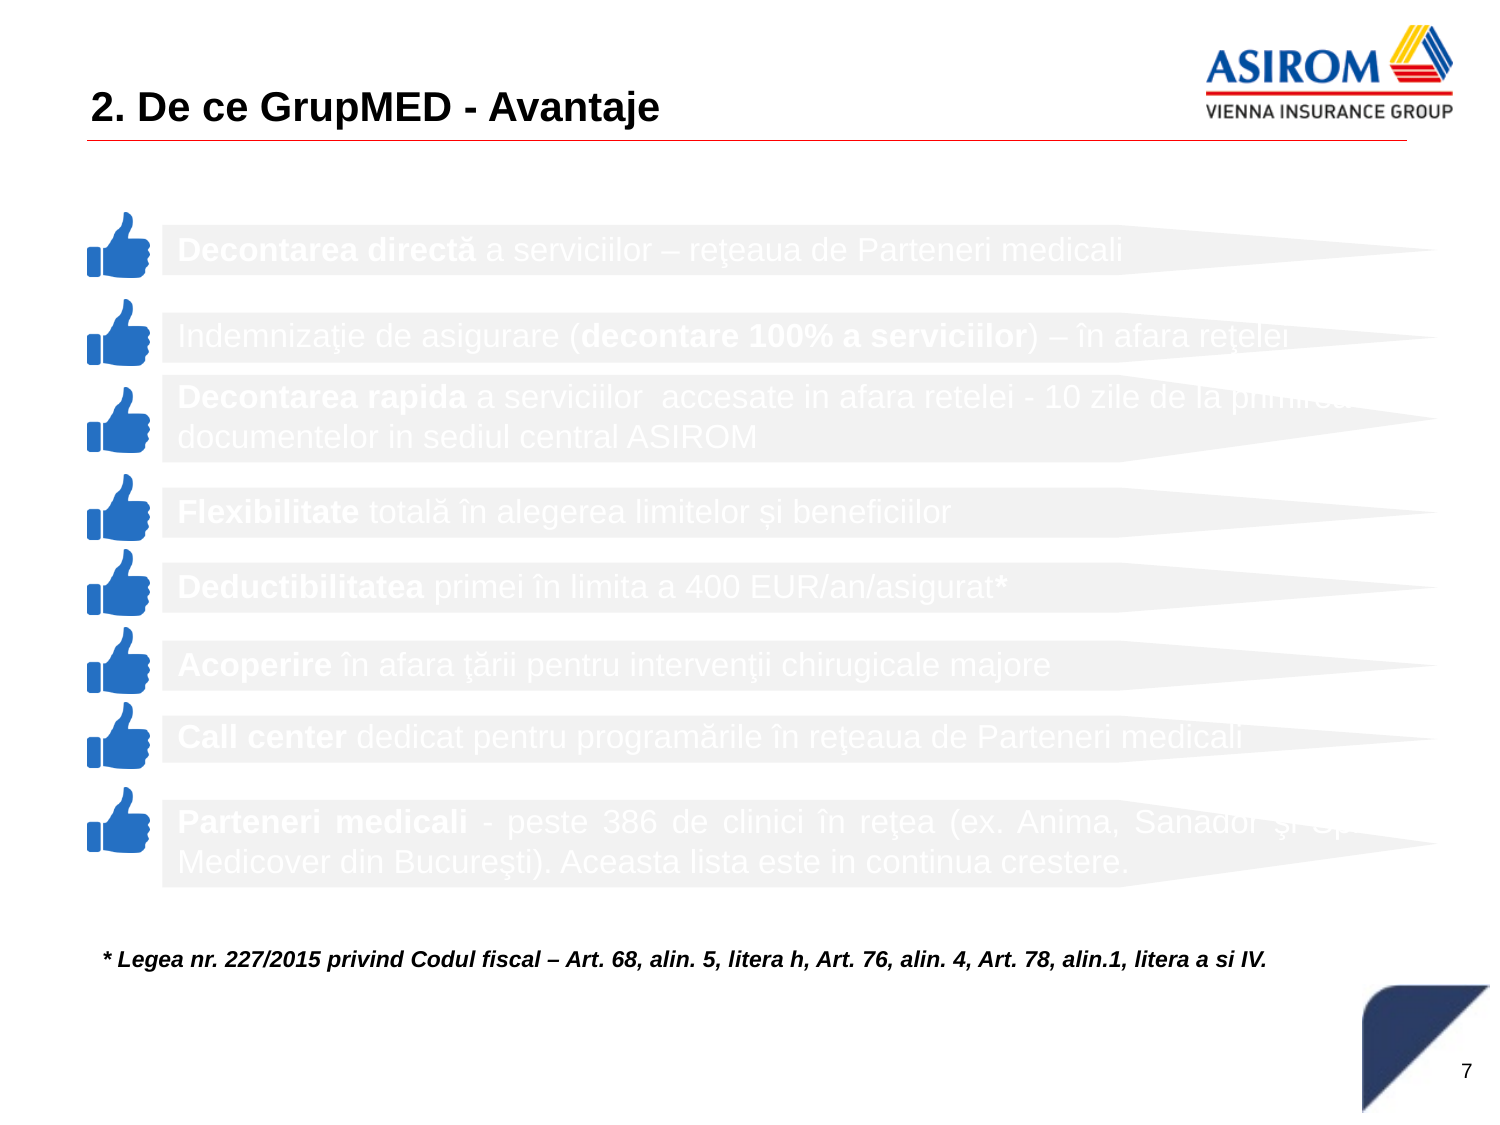

2. De ce GrupMED - Avantaje
Decontarea directă a serviciilor – reţeaua de Parteneri medicali
Indemnizaţie de asigurare (decontare 100% a serviciilor) – în afara reţelei
Decontarea rapida a serviciilor accesate in afara retelei - 10 zile de la primirea documentelor in sediul central ASIROM
Flexibilitate totală în alegerea limitelor și beneficiilor
Deductibilitatea primei în limita a 400 EUR/an/asigurat*
Acoperire în afara ţării pentru intervenţii chirugicale majore
Call center dedicat pentru programările în reţeaua de Parteneri medicali
Parteneri medicali - peste 386 de clinici în reţea (ex. Anima, Sanador şi Spitalul Medicover din Bucureşti). Aceasta lista este in continua crestere.
* Legea nr. 227/2015 privind Codul fiscal – Art. 68, alin. 5, litera h, Art. 76, alin. 4, Art. 78, alin.1, litera a si IV.